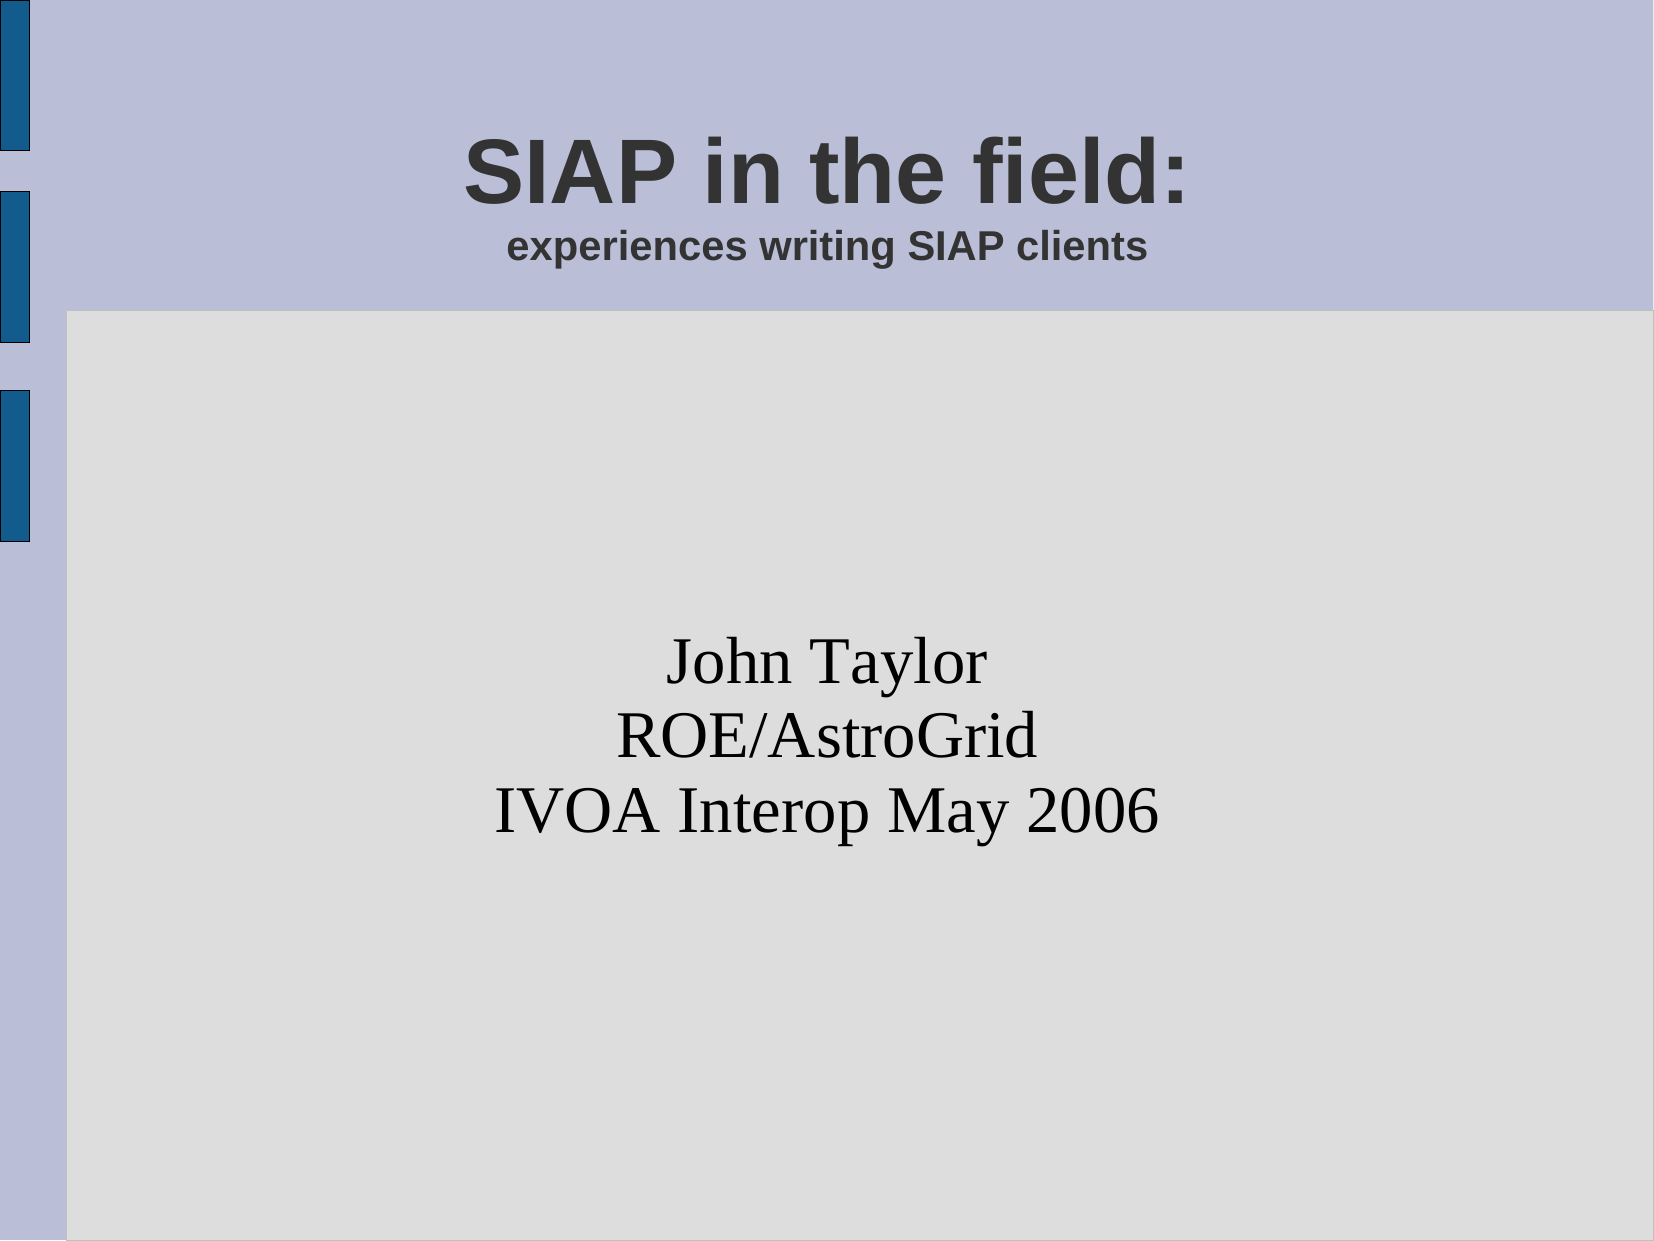

# SIAP in the field: experiences writing SIAP clients
John Taylor
ROE/AstroGrid
IVOA Interop May 2006